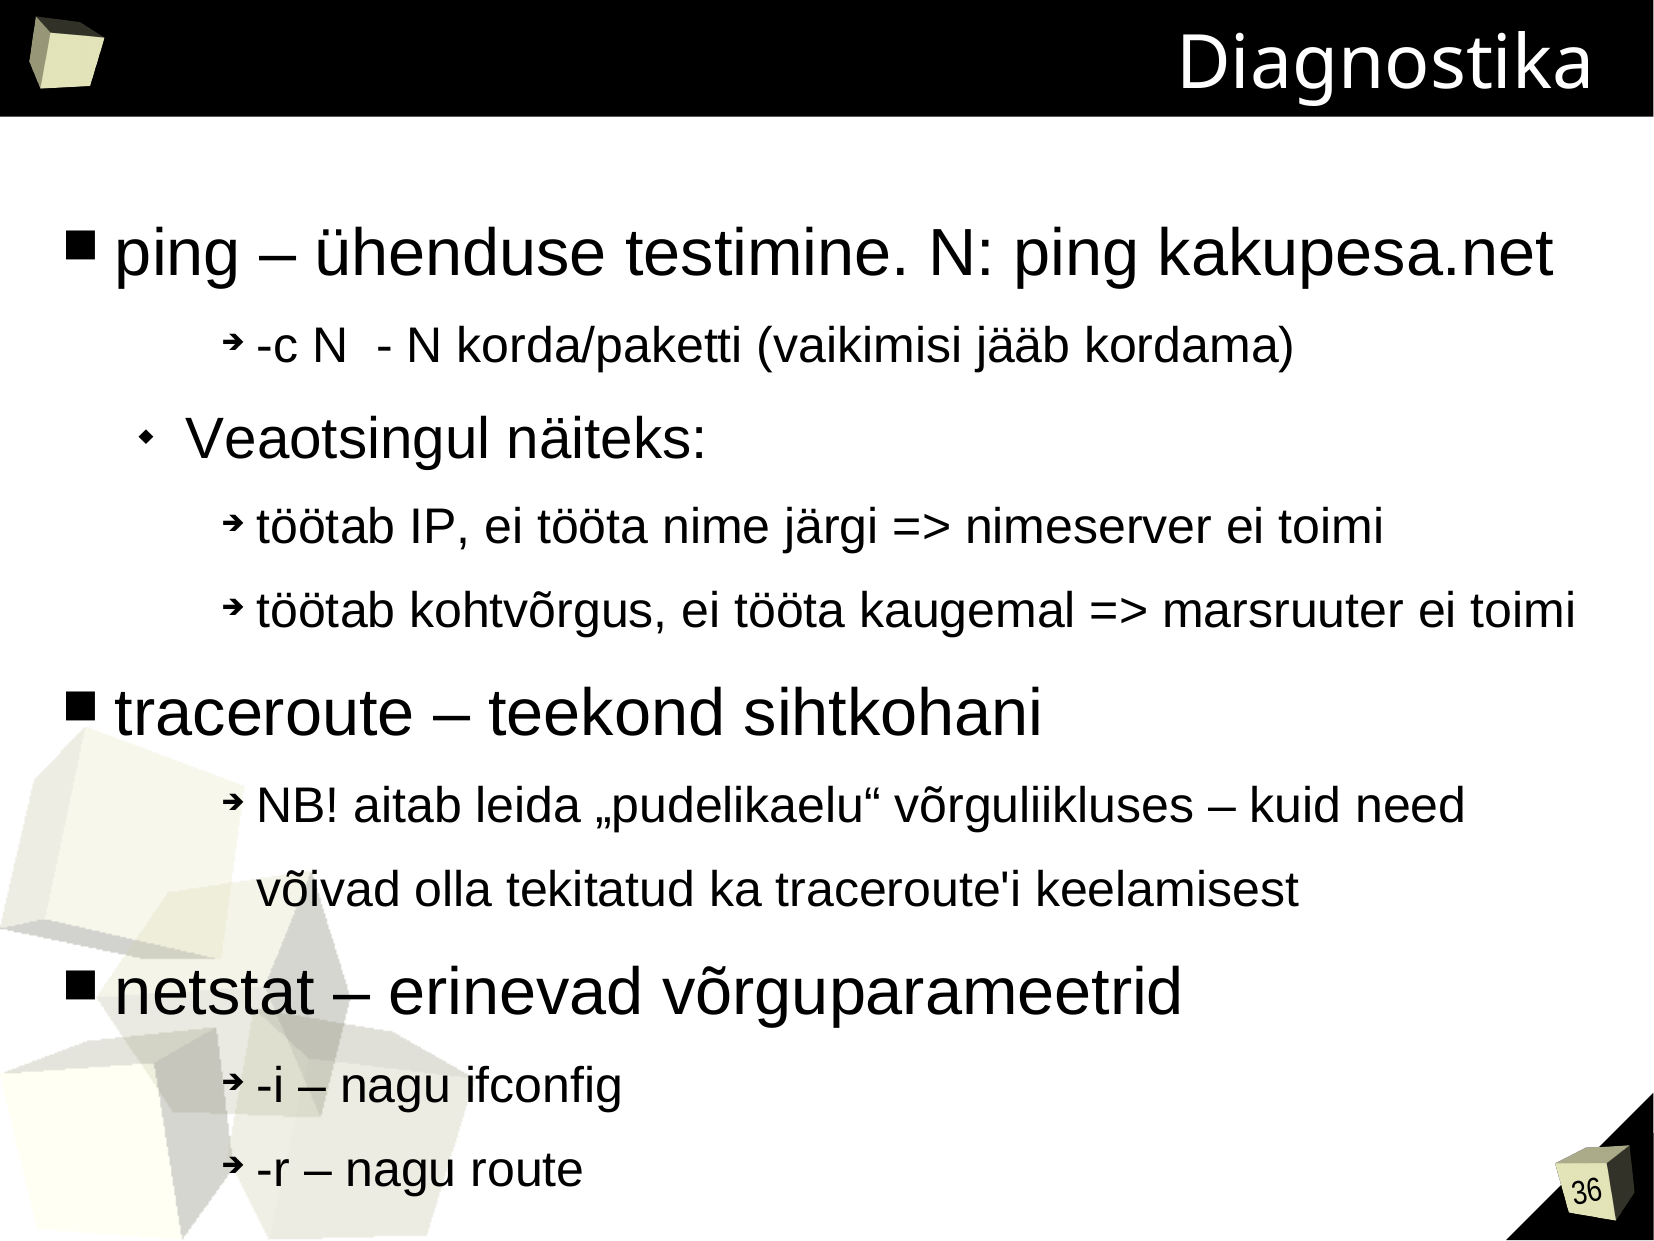

# Diagnostika
ping – ühenduse testimine. N: ping kakupesa.net
-c N - N korda/paketti (vaikimisi jääb kordama)
Veaotsingul näiteks:
töötab IP, ei tööta nime järgi => nimeserver ei toimi
töötab kohtvõrgus, ei tööta kaugemal => marsruuter ei toimi
traceroute – teekond sihtkohani
NB! aitab leida „pudelikaelu“ võrguliikluses – kuid need võivad olla tekitatud ka traceroute'i keelamisest
netstat – erinevad võrguparameetrid
-i – nagu ifconfig
-r – nagu route